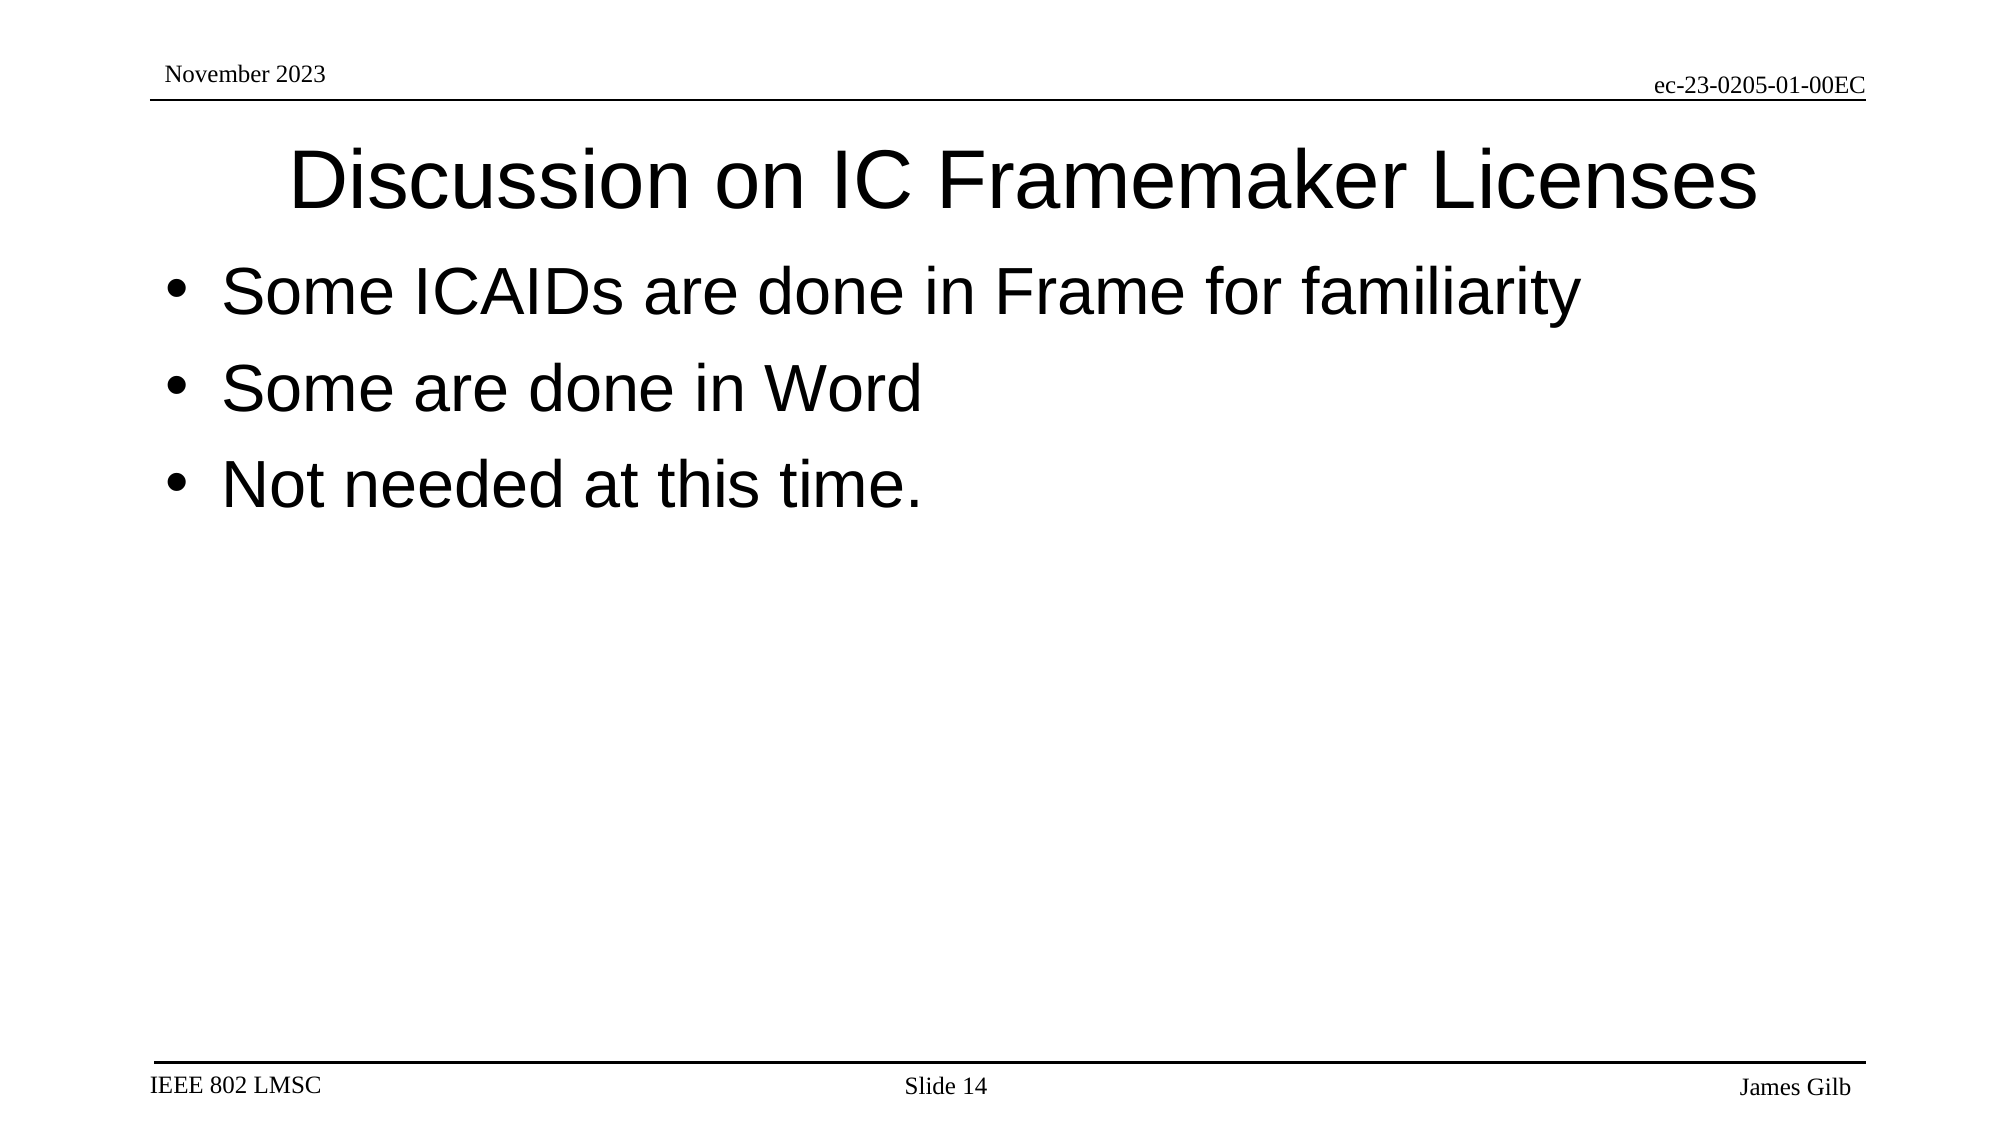

# Discussion on IC Framemaker Licenses
Some ICAIDs are done in Frame for familiarity
Some are done in Word
Not needed at this time.
14